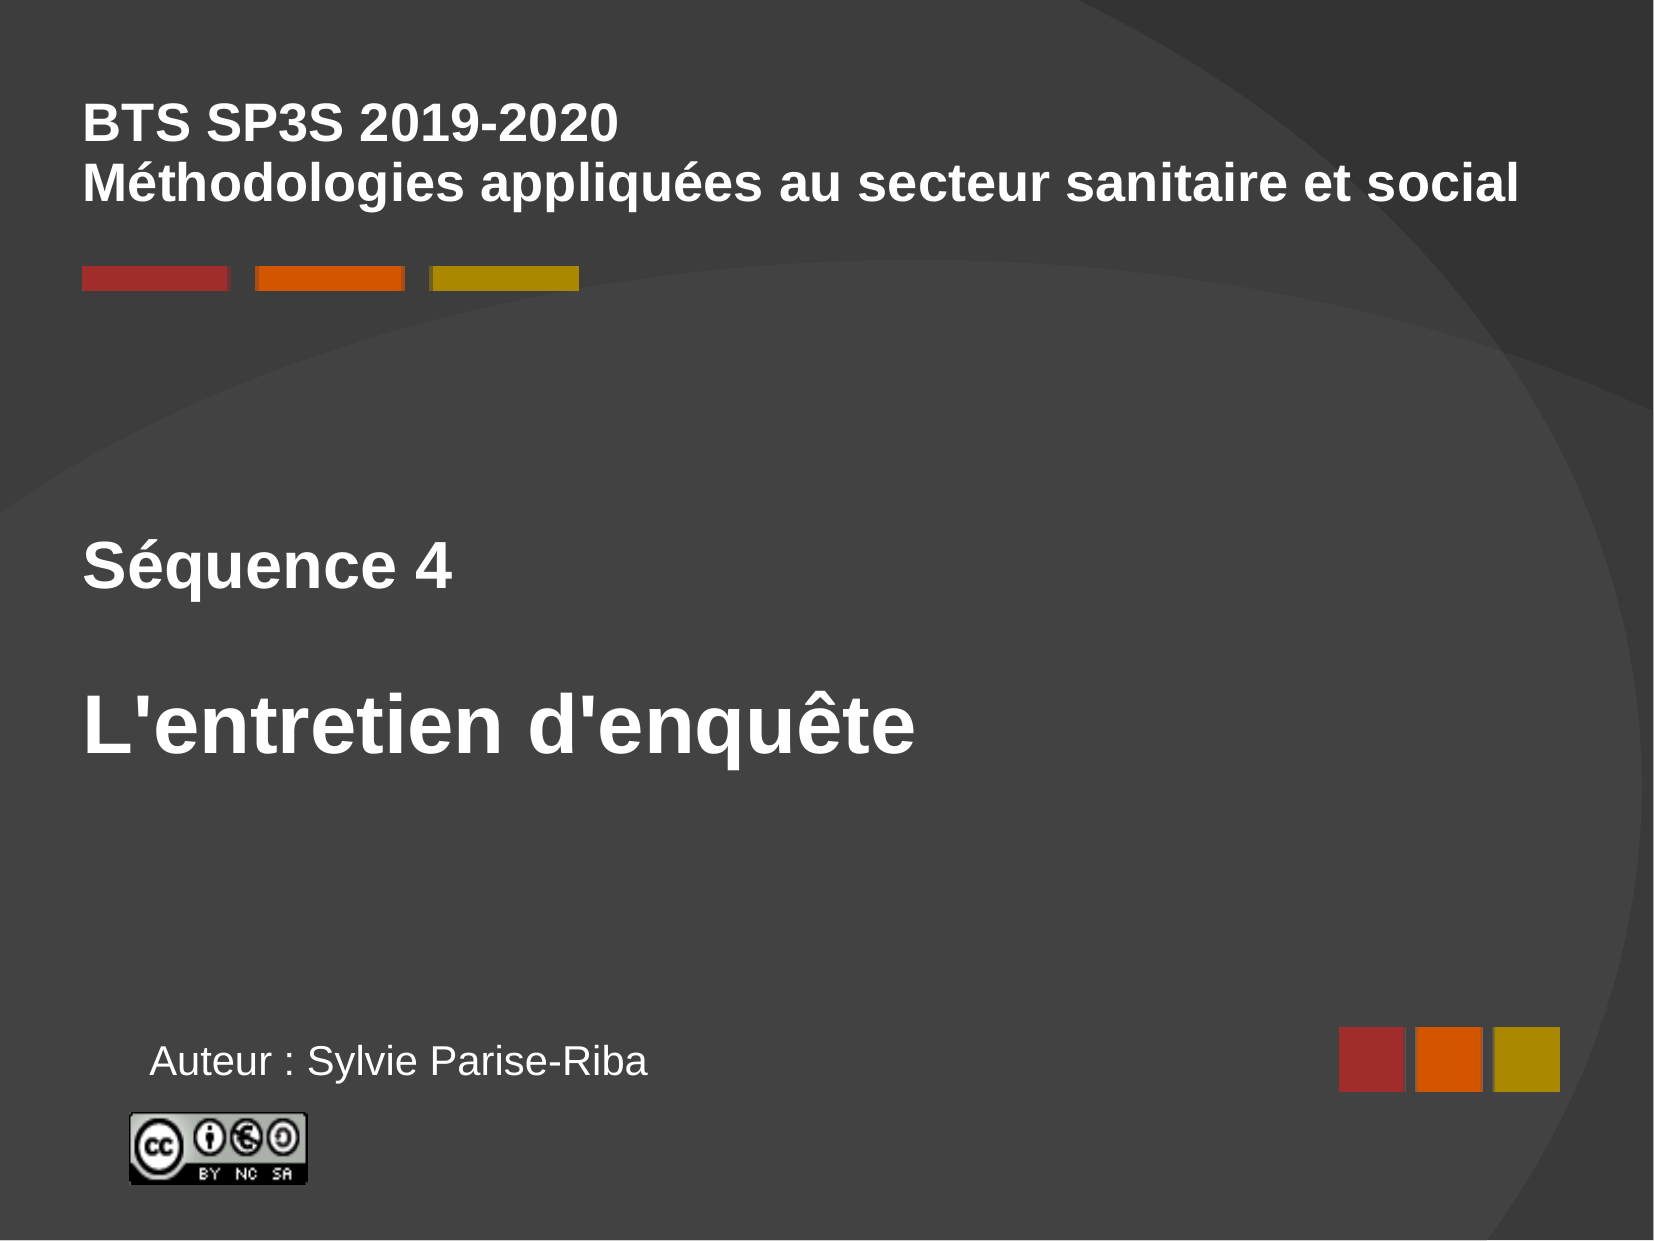

# BTS SP3S 2019-2020 Méthodologies appliquées au secteur sanitaire et social
Séquence 4
L'entretien d'enquête
Auteur : Sylvie Parise-Riba